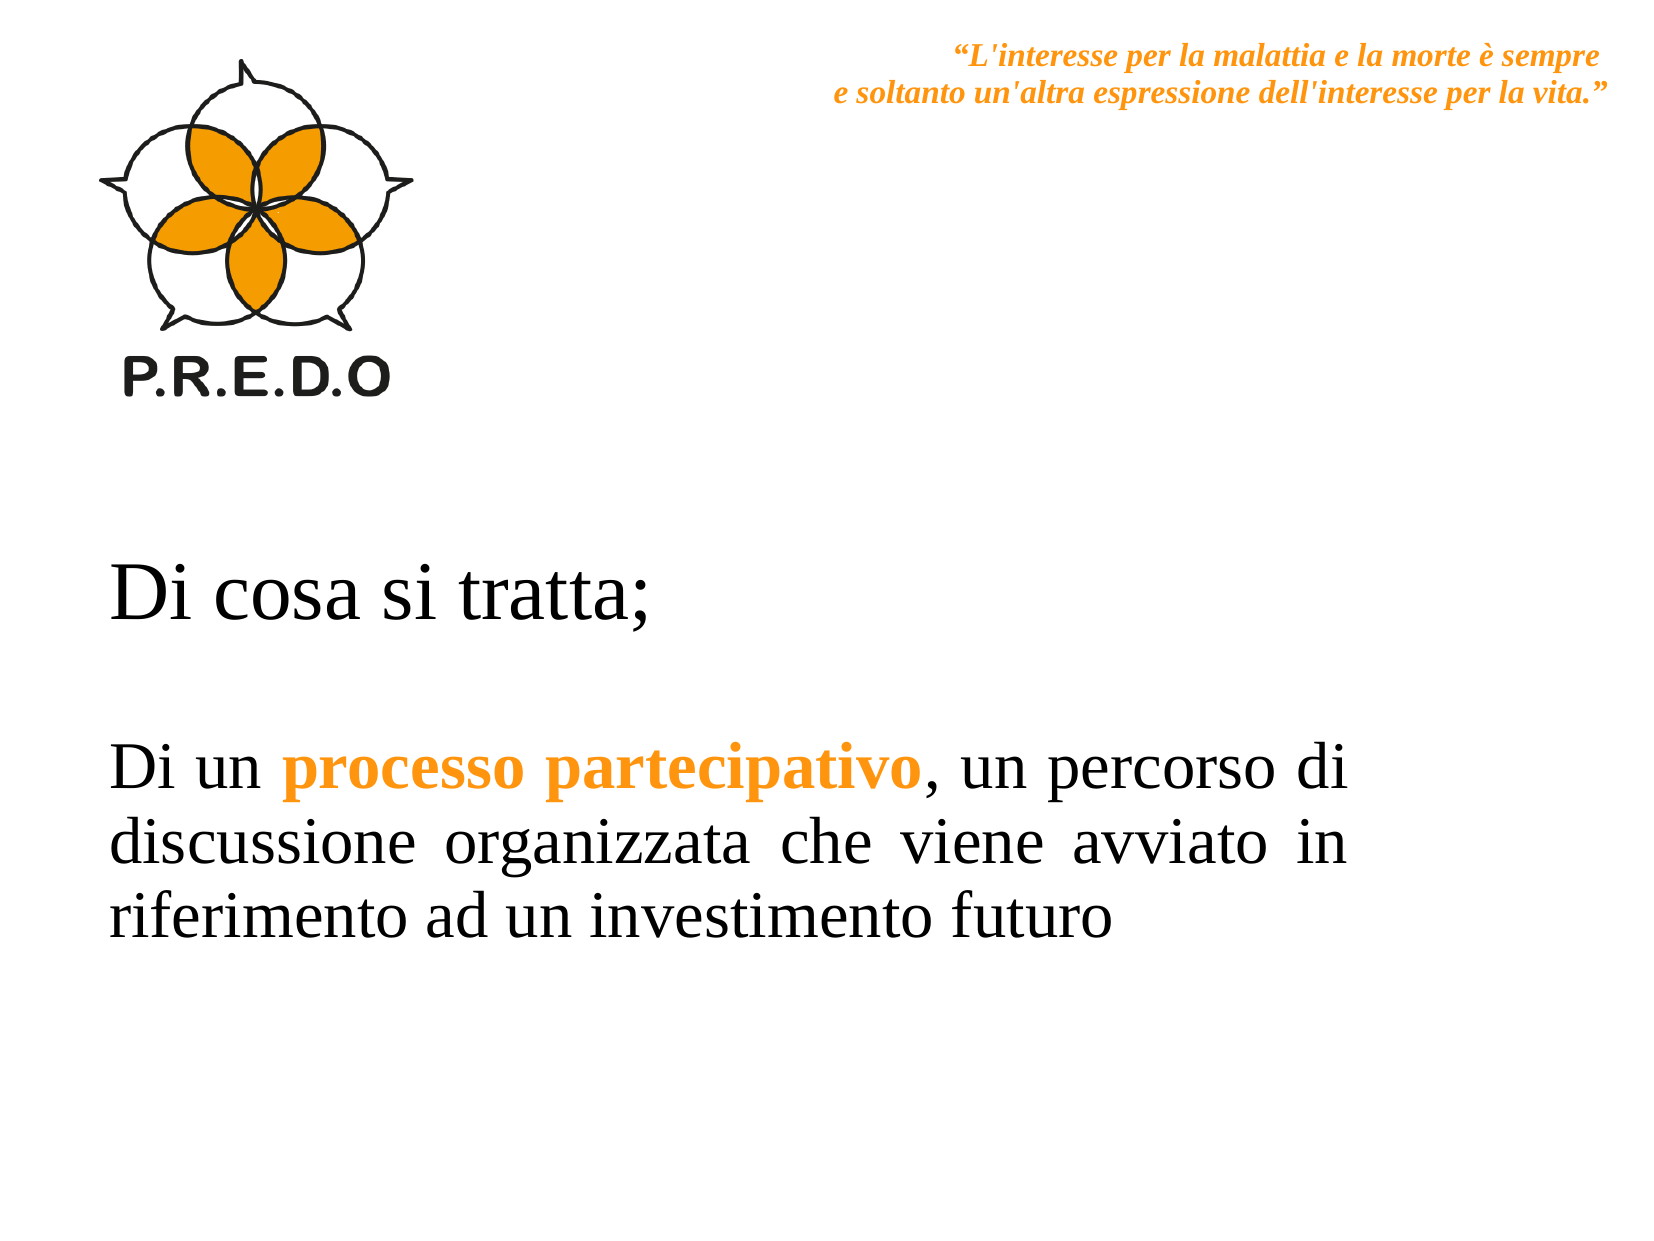

“L'interesse per la malattia e la morte è sempre
e soltanto un'altra espressione dell'interesse per la vita.”
Di cosa si tratta;
Di un processo partecipativo, un percorso di discussione organizzata che viene avviato in riferimento ad un investimento futuro